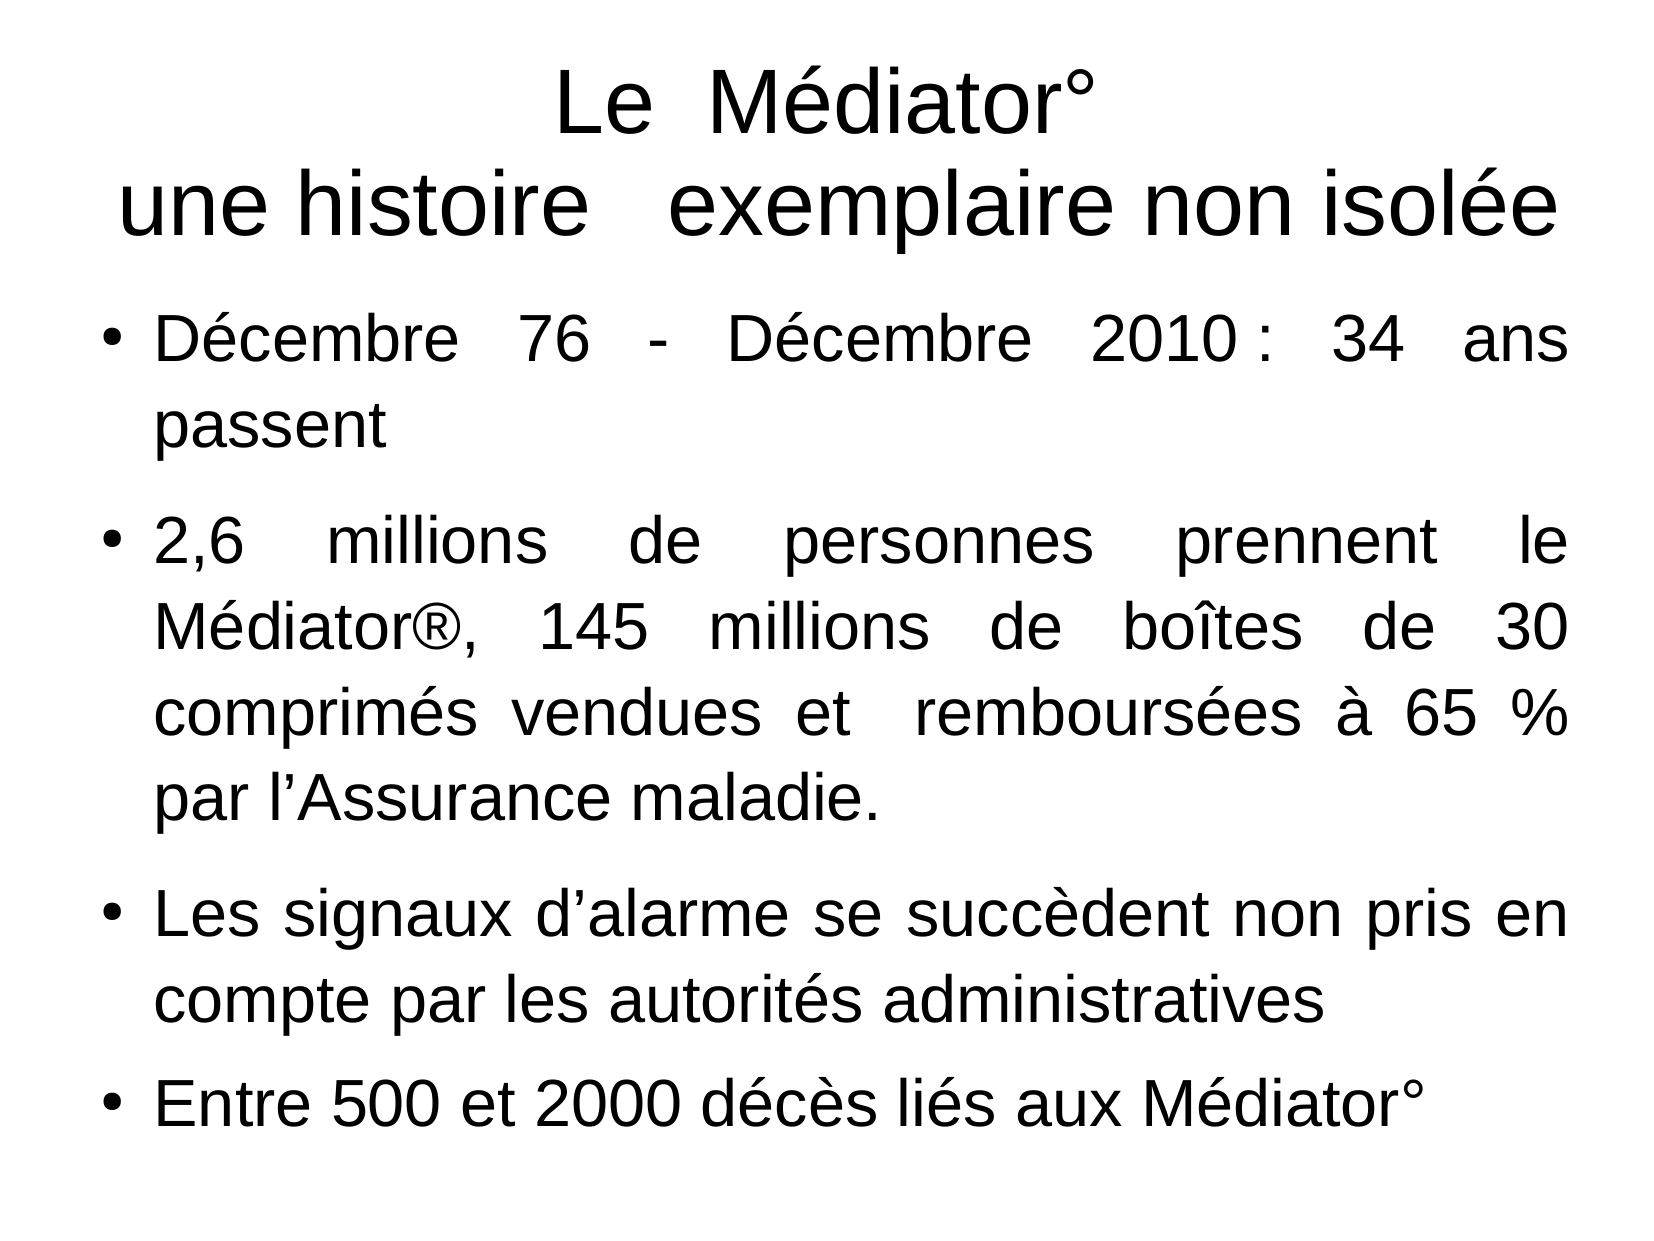

# Le Médiator° une histoire exemplaire non isolée
Décembre 76 - Décembre 2010 : 34 ans passent
2,6 millions de personnes prennent le Médiator®, 145 millions de boîtes de 30 comprimés vendues et remboursées à 65 % par l’Assurance maladie.
Les signaux d’alarme se succèdent non pris en compte par les autorités administratives
Entre 500 et 2000 décès liés aux Médiator°